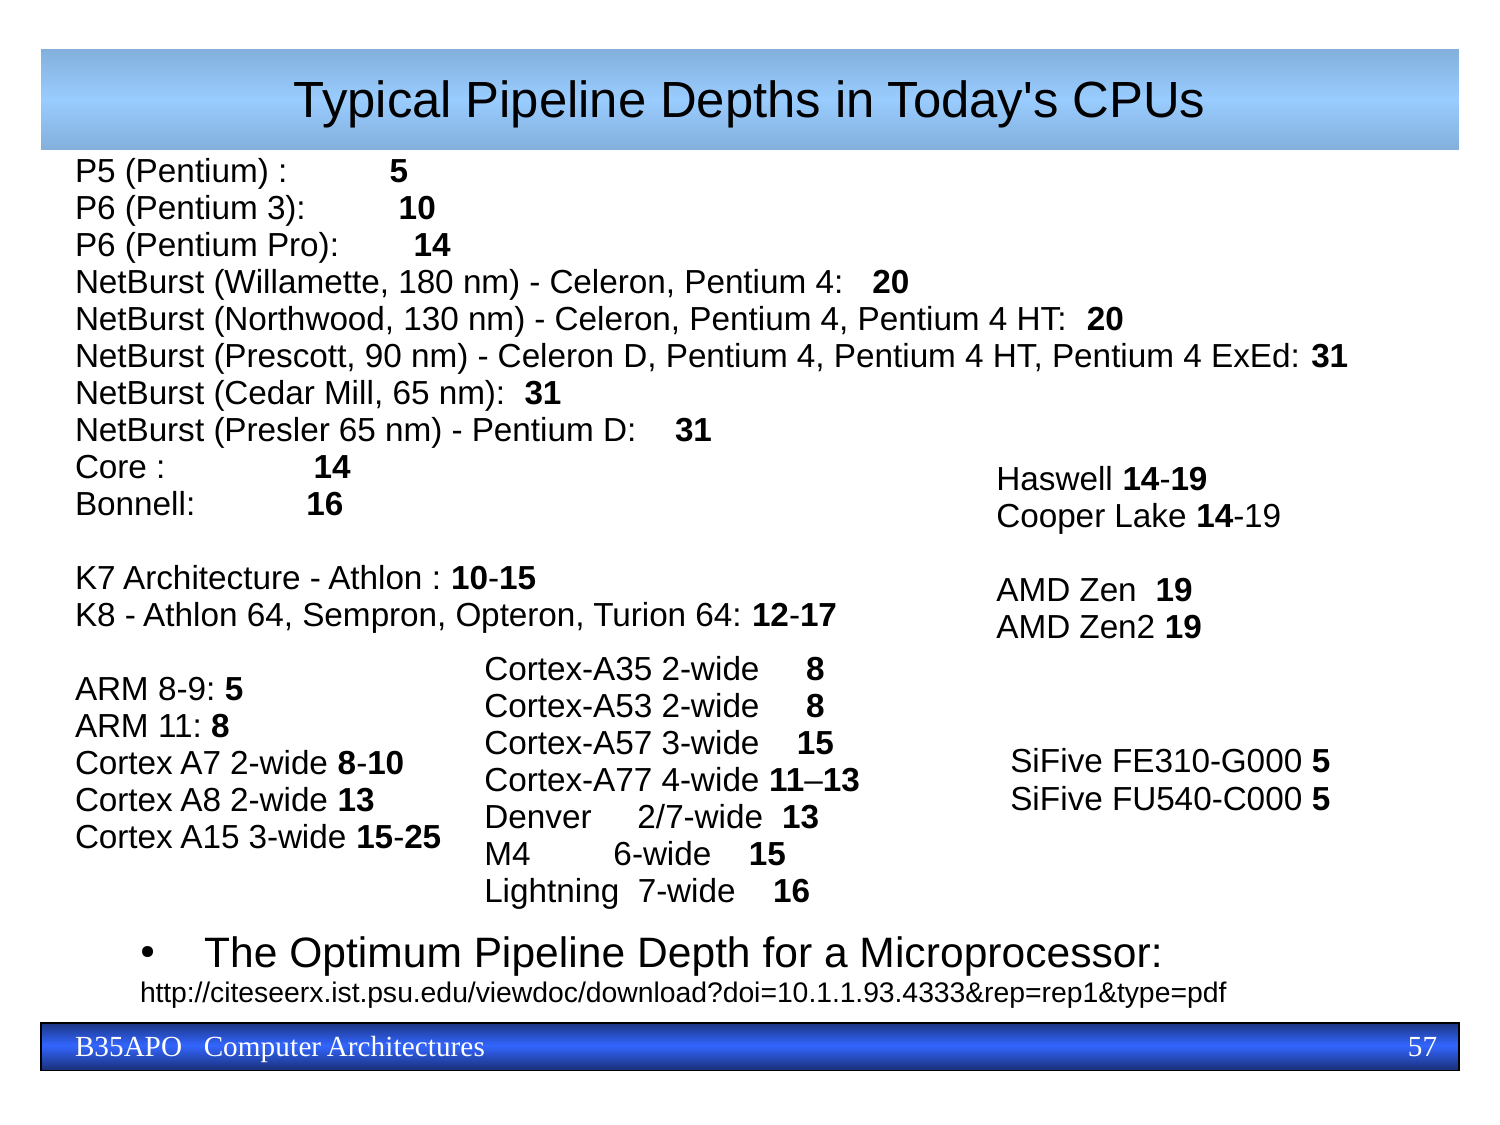

# Typical Pipeline Depths in Today's CPUs
P5 (Pentium) : 5
P6 (Pentium 3): 10
P6 (Pentium Pro): 14
NetBurst (Willamette, 180 nm) - Celeron, Pentium 4: 20
NetBurst (Northwood, 130 nm) - Celeron, Pentium 4, Pentium 4 HT: 20
NetBurst (Prescott, 90 nm) - Celeron D, Pentium 4, Pentium 4 HT, Pentium 4 ExEd: 31
NetBurst (Cedar Mill, 65 nm): 31
NetBurst (Presler 65 nm) - Pentium D:	31
Core : 14
Bonnell: 16
K7 Architecture - Athlon : 10-15
K8 - Athlon 64, Sempron, Opteron, Turion 64: 12-17
ARM 8-9: 5
ARM 11: 8
Cortex A7 2-wide 8-10
Cortex A8 2-wide 13
Cortex A15 3-wide 15-25
Haswell 14-19
Cooper Lake 14-19
AMD Zen 19
AMD Zen2 19
Cortex-A35 2-wide 8
Cortex-A53 2-wide 8
Cortex-A57 3-wide 15
Cortex-A77 4-wide 11–13
Denver 2/7-wide 13
M4 6-wide 15
Lightning 7-wide 16
SiFive FE310-G000 5
SiFive FU540-C000 5
The Optimum Pipeline Depth for a Microprocessor: http://citeseerx.ist.psu.edu/viewdoc/download?doi=10.1.1.93.4333&rep=rep1&type=pdf
B35APO Computer Architectures
57